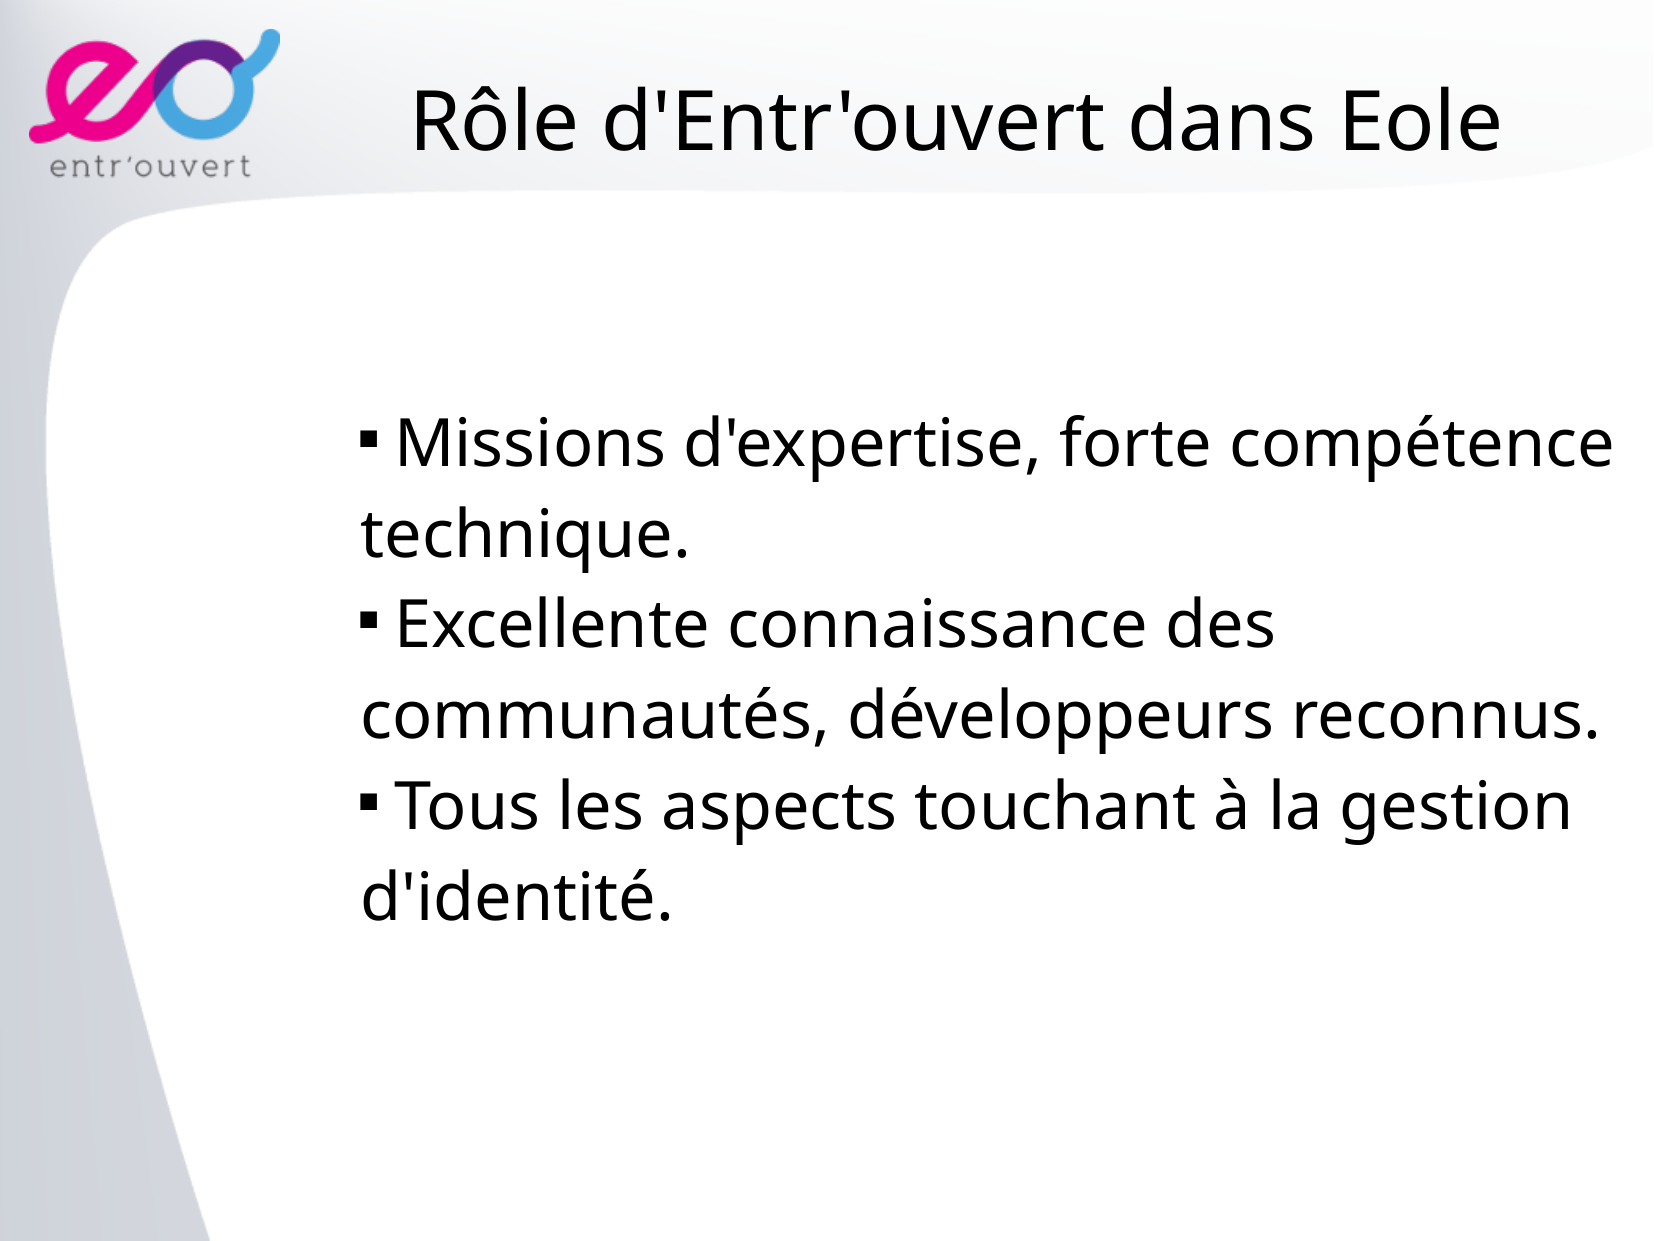

# Rôle d'Entr'ouvert dans Eole
 Missions d'expertise, forte compétence technique.
 Excellente connaissance des communautés, développeurs reconnus.
 Tous les aspects touchant à la gestion d'identité.